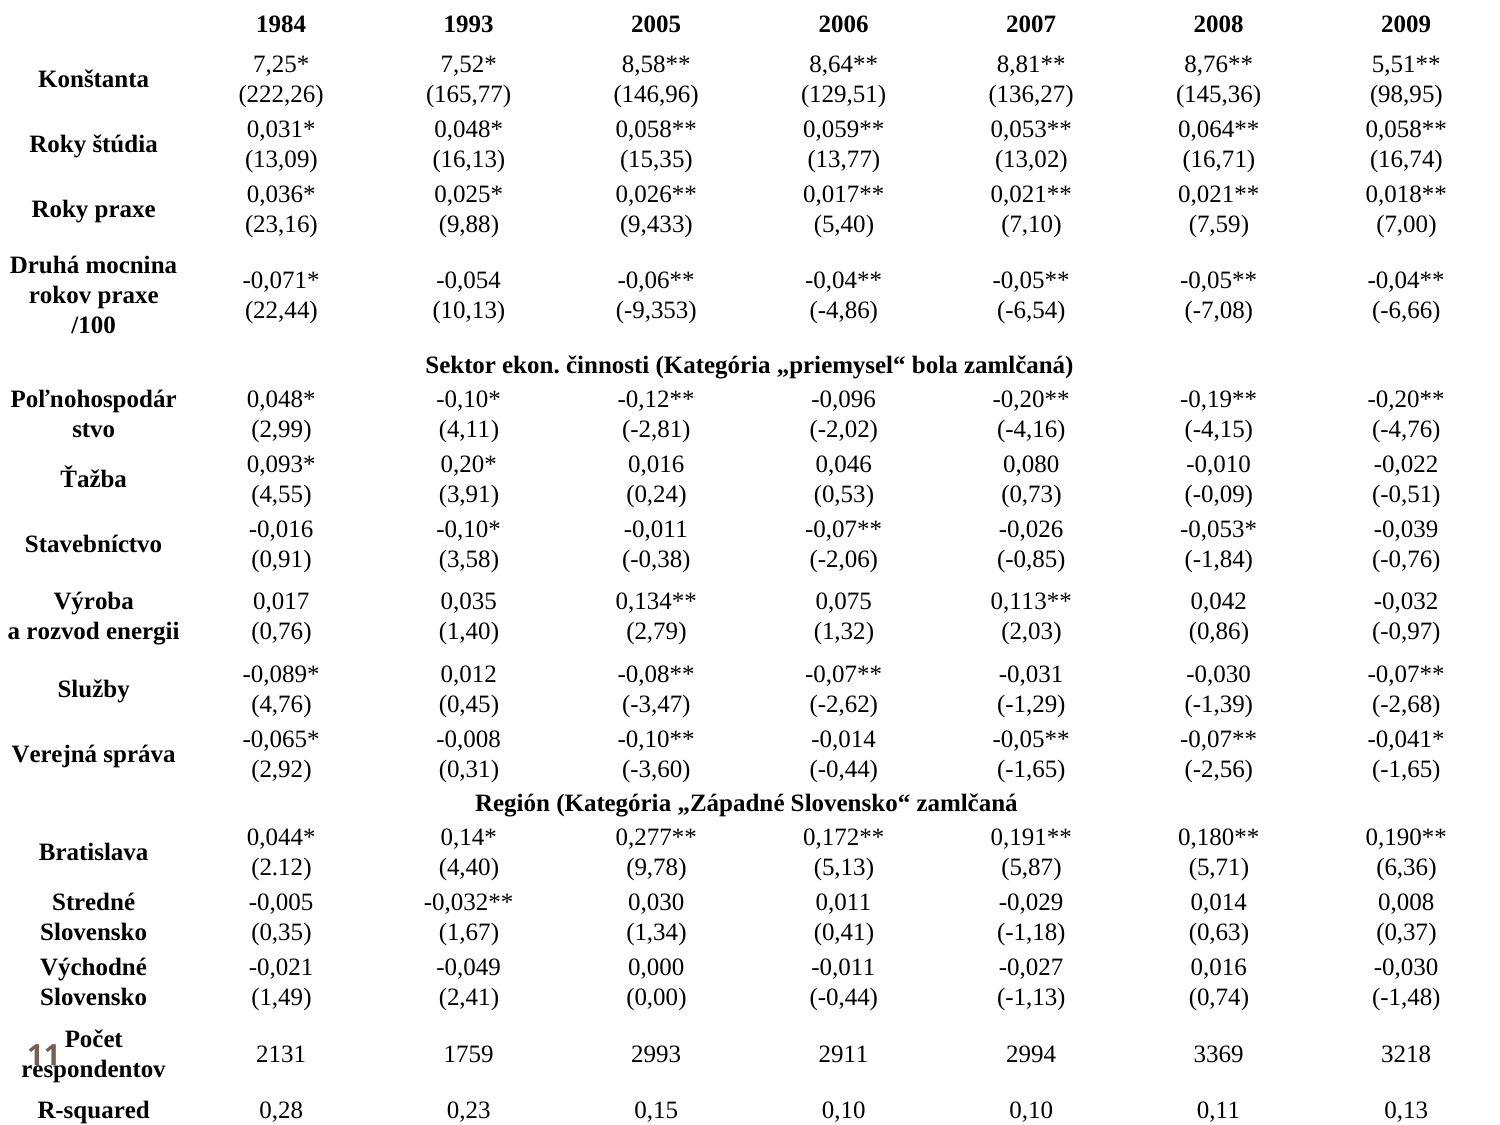

| | 1984 | 1993 | 2005 | 2006 | 2007 | 2008 | 2009 |
| --- | --- | --- | --- | --- | --- | --- | --- |
| Konštanta | 7,25\* (222,26) | 7,52\* (165,77) | 8,58\*\* (146,96) | 8,64\*\* (129,51) | 8,81\*\* (136,27) | 8,76\*\* (145,36) | 5,51\*\* (98,95) |
| Roky štúdia | 0,031\* (13,09) | 0,048\* (16,13) | 0,058\*\* (15,35) | 0,059\*\* (13,77) | 0,053\*\* (13,02) | 0,064\*\* (16,71) | 0,058\*\* (16,74) |
| Roky praxe | 0,036\* (23,16) | 0,025\* (9,88) | 0,026\*\* (9,433) | 0,017\*\* (5,40) | 0,021\*\* (7,10) | 0,021\*\* (7,59) | 0,018\*\* (7,00) |
| Druhá mocnina rokov praxe /100 | -0,071\* (22,44) | -0,054 (10,13) | -0,06\*\* (-9,353) | -0,04\*\* (-4,86) | -0,05\*\* (-6,54) | -0,05\*\* (-7,08) | -0,04\*\* (-6,66) |
| Sektor ekon. činnosti (Kategória „priemysel“ bola zamlčaná) | | | | | | | |
| Poľnohospodárstvo | 0,048\* (2,99) | -0,10\* (4,11) | -0,12\*\* (-2,81) | -0,096 (-2,02) | -0,20\*\* (-4,16) | -0,19\*\* (-4,15) | -0,20\*\* (-4,76) |
| Ťažba | 0,093\* (4,55) | 0,20\* (3,91) | 0,016 (0,24) | 0,046 (0,53) | 0,080 (0,73) | -0,010 (-0,09) | -0,022 (-0,51) |
| Stavebníctvo | -0,016 (0,91) | -0,10\* (3,58) | -0,011 (-0,38) | -0,07\*\* (-2,06) | -0,026 (-0,85) | -0,053\* (-1,84) | -0,039 (-0,76) |
| Výroba a rozvod energii | 0,017 (0,76) | 0,035 (1,40) | 0,134\*\* (2,79) | 0,075 (1,32) | 0,113\*\* (2,03) | 0,042 (0,86) | -0,032 (-0,97) |
| Služby | -0,089\* (4,76) | 0,012 (0,45) | -0,08\*\* (-3,47) | -0,07\*\* (-2,62) | -0,031 (-1,29) | -0,030 (-1,39) | -0,07\*\* (-2,68) |
| Verejná správa | -0,065\* (2,92) | -0,008 (0,31) | -0,10\*\* (-3,60) | -0,014 (-0,44) | -0,05\*\* (-1,65) | -0,07\*\* (-2,56) | -0,041\* (-1,65) |
| Región (Kategória „Západné Slovensko“ zamlčaná | | | | | | | |
| Bratislava | 0,044\* (2.12) | 0,14\* (4,40) | 0,277\*\* (9,78) | 0,172\*\* (5,13) | 0,191\*\* (5,87) | 0,180\*\* (5,71) | 0,190\*\* (6,36) |
| Stredné Slovensko | -0,005 (0,35) | -0,032\*\* (1,67) | 0,030 (1,34) | 0,011 (0,41) | -0,029 (-1,18) | 0,014 (0,63) | 0,008 (0,37) |
| Východné Slovensko | -0,021 (1,49) | -0,049 (2,41) | 0,000 (0,00) | -0,011 (-0,44) | -0,027 (-1,13) | 0,016 (0,74) | -0,030 (-1,48) |
| Počet respondentov | 2131 | 1759 | 2993 | 2911 | 2994 | 3369 | 3218 |
| R-squared | 0,28 | 0,23 | 0,15 | 0,10 | 0,10 | 0,11 | 0,13 |